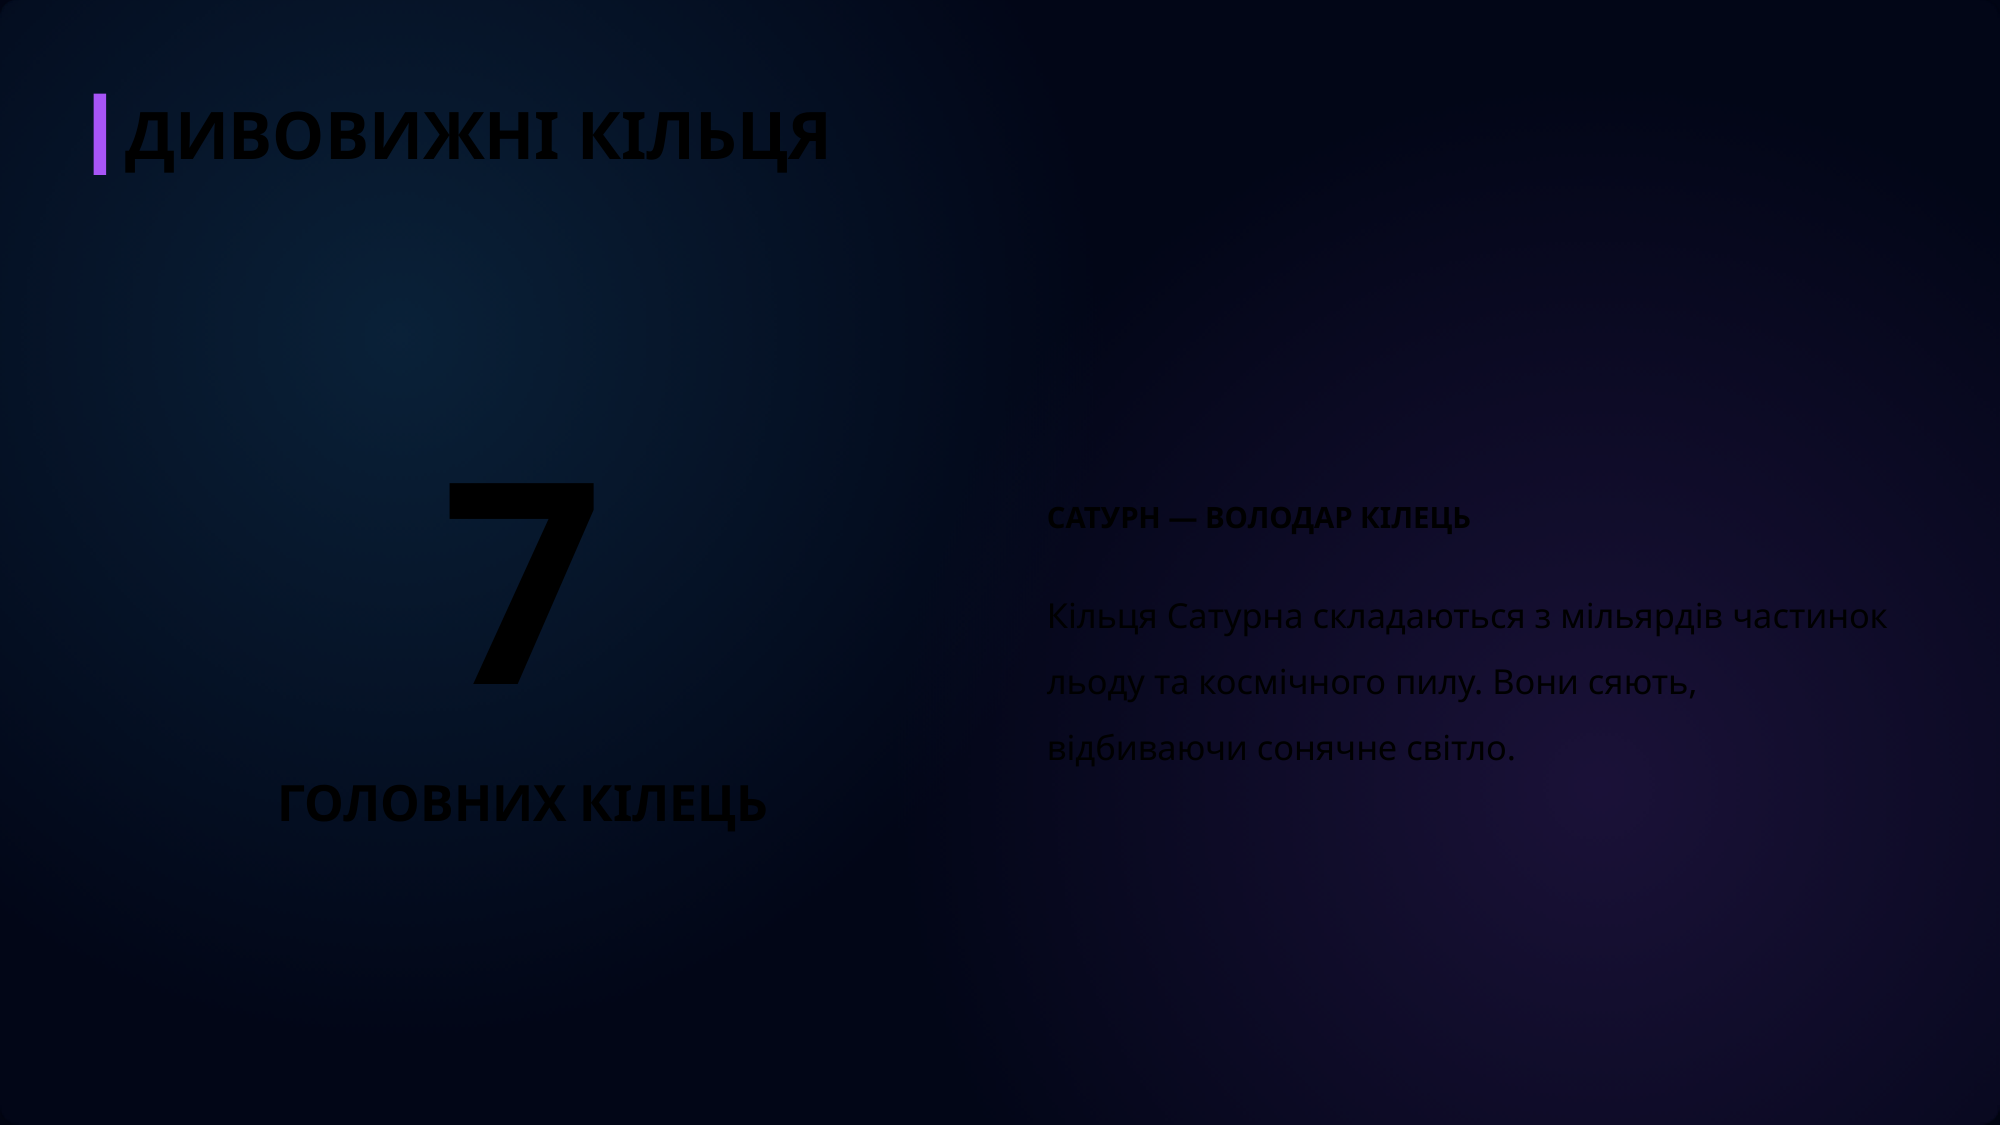

ДИВОВИЖНІ КІЛЬЦЯ
7
САТУРН — ВОЛОДАР КІЛЕЦЬ
Кільця Сатурна складаються з мільярдів частинок льоду та космічного пилу. Вони сяють, відбиваючи сонячне світло.
ГОЛОВНИХ КІЛЕЦЬ